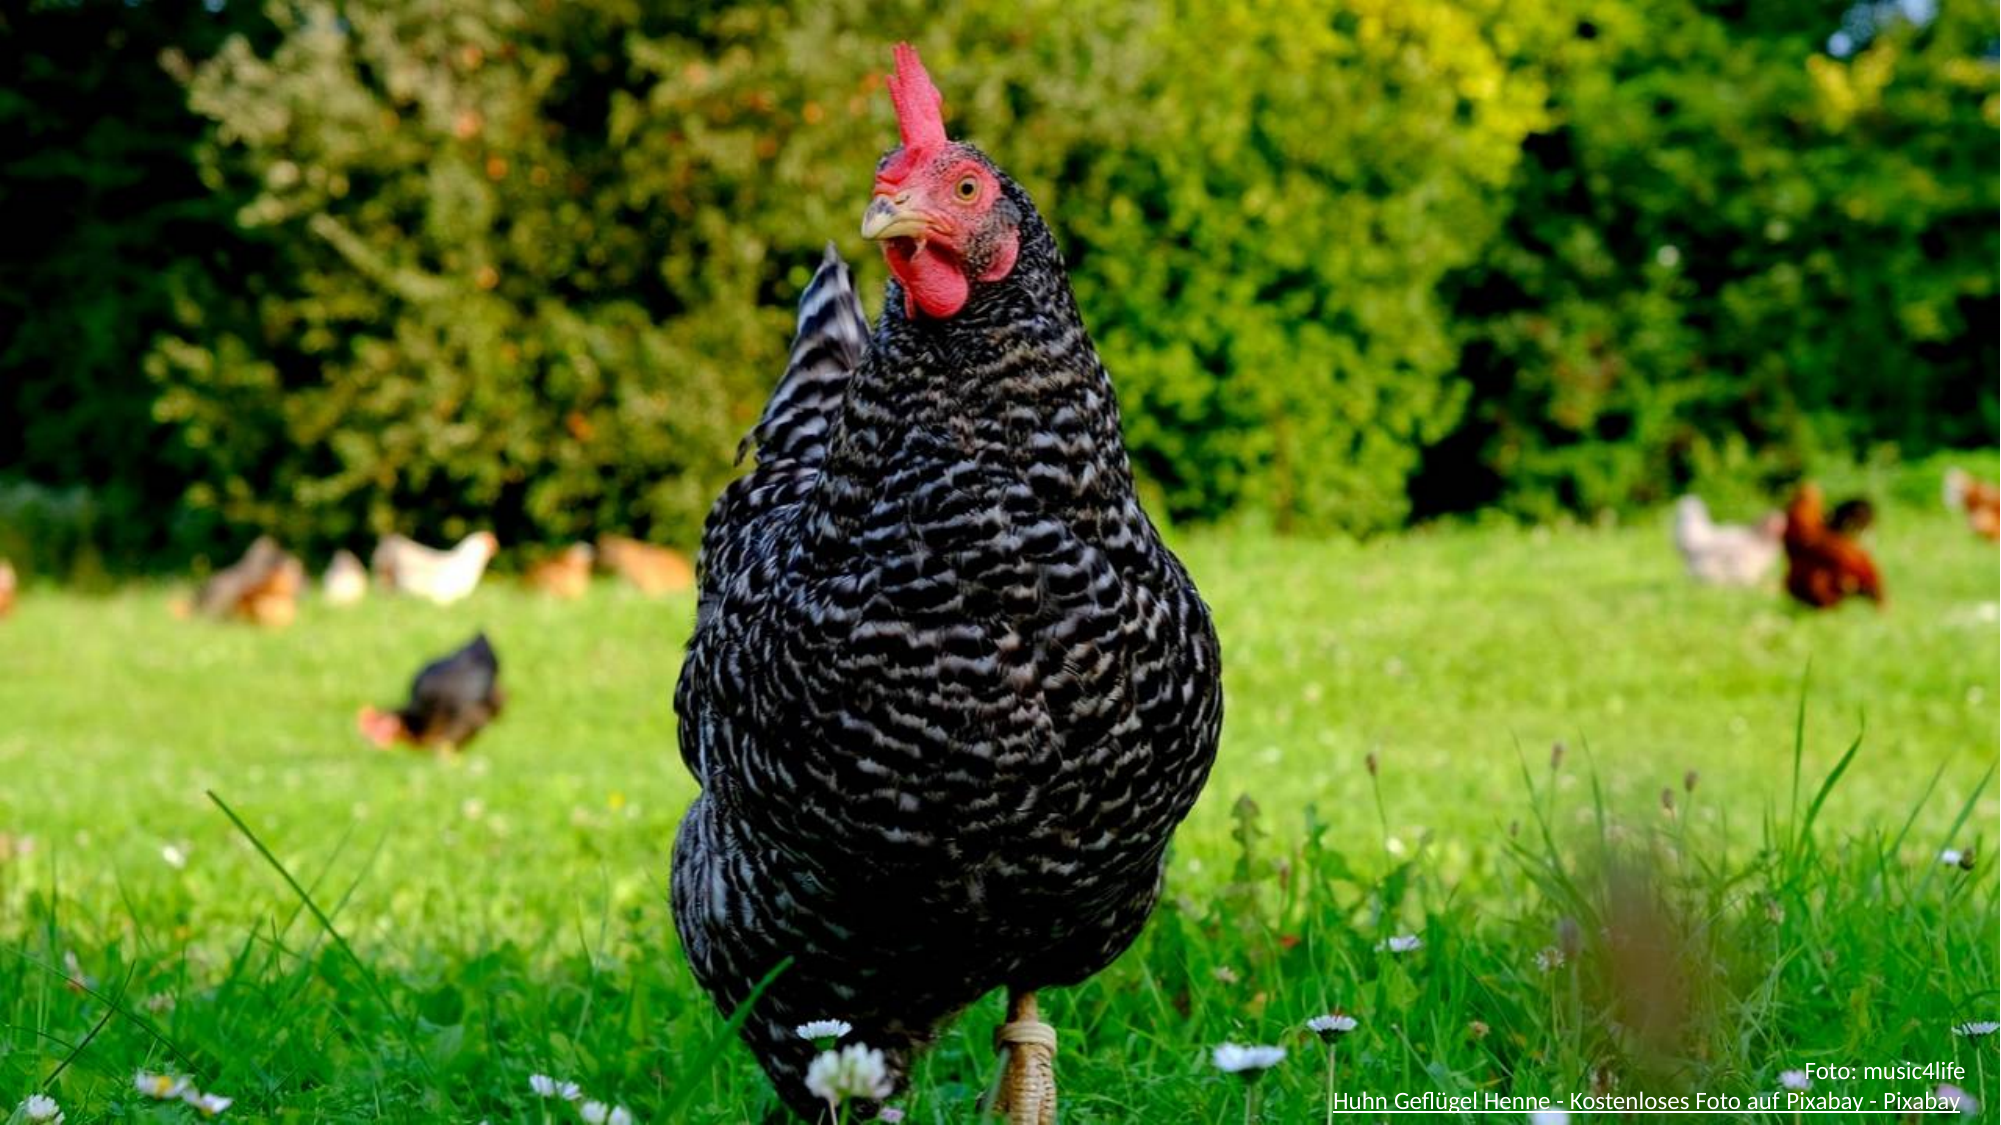

Foto: music4life
Huhn Geflügel Henne - Kostenloses Foto auf Pixabay - Pixabay